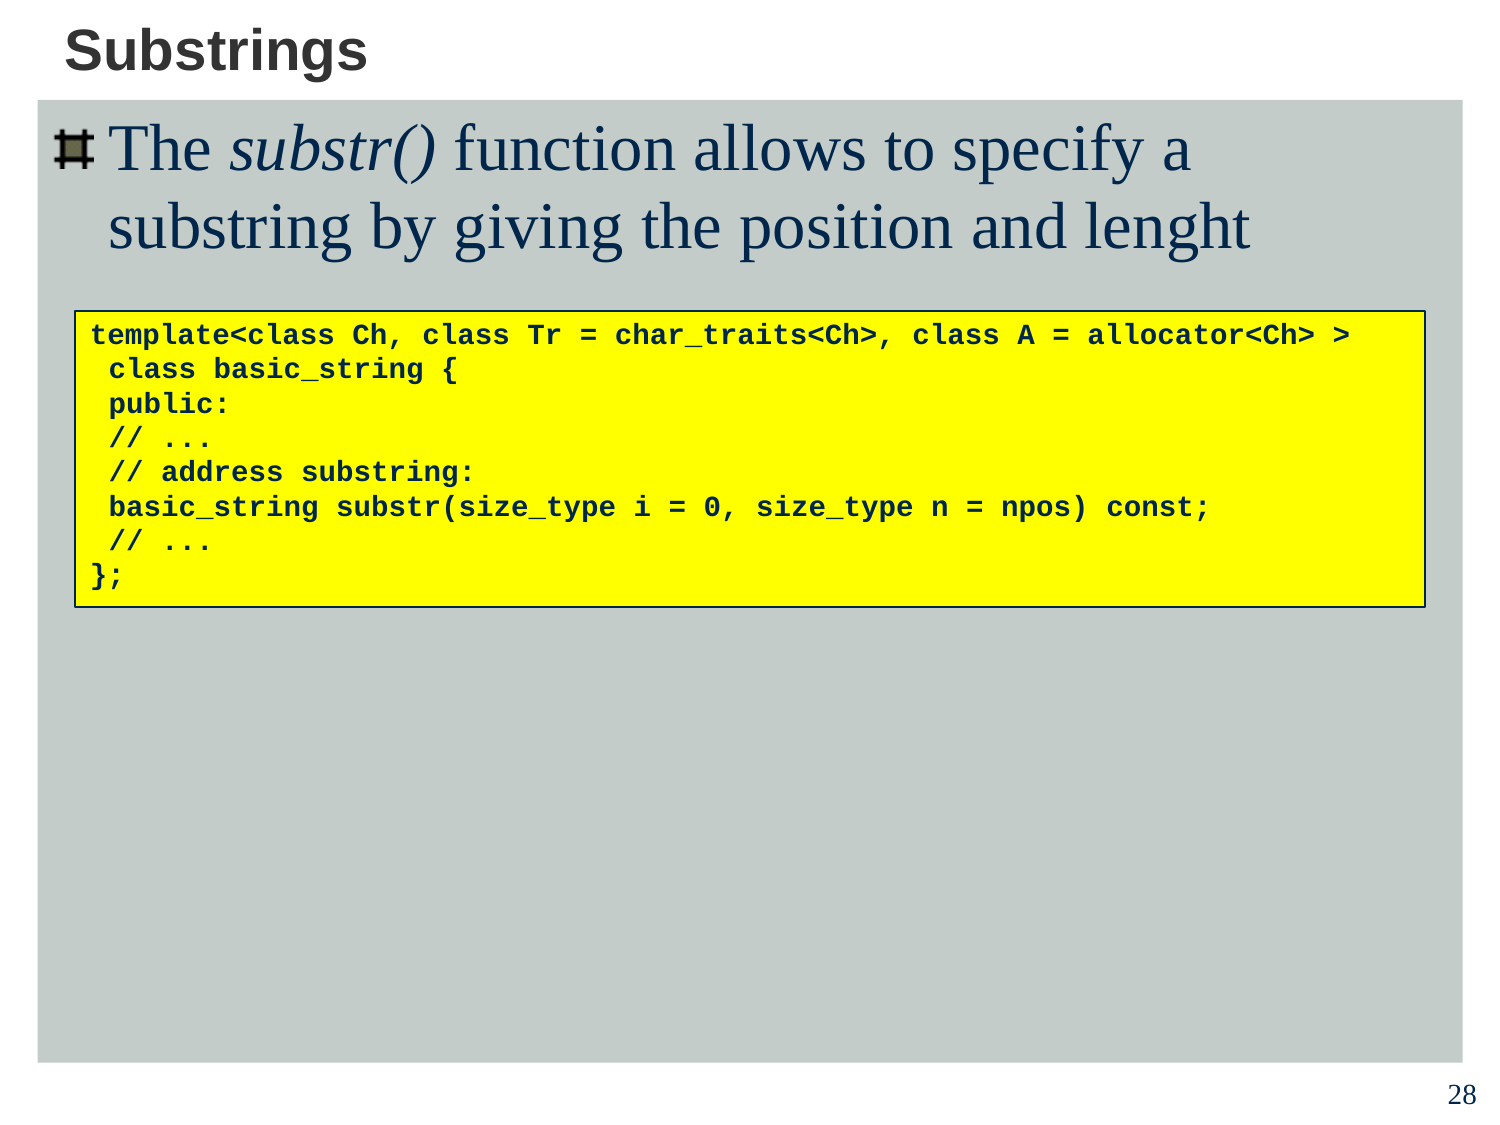

# Substrings
The substr() function allows to specify a substring by giving the position and lenght
template<class Ch, class Tr = char_traits<Ch>, class A = allocator<Ch> >
	class basic_string {
	public:
	// ...
	// address substring:
	basic_string substr(size_type i = 0, size_type n = npos) const;
	// ...
};